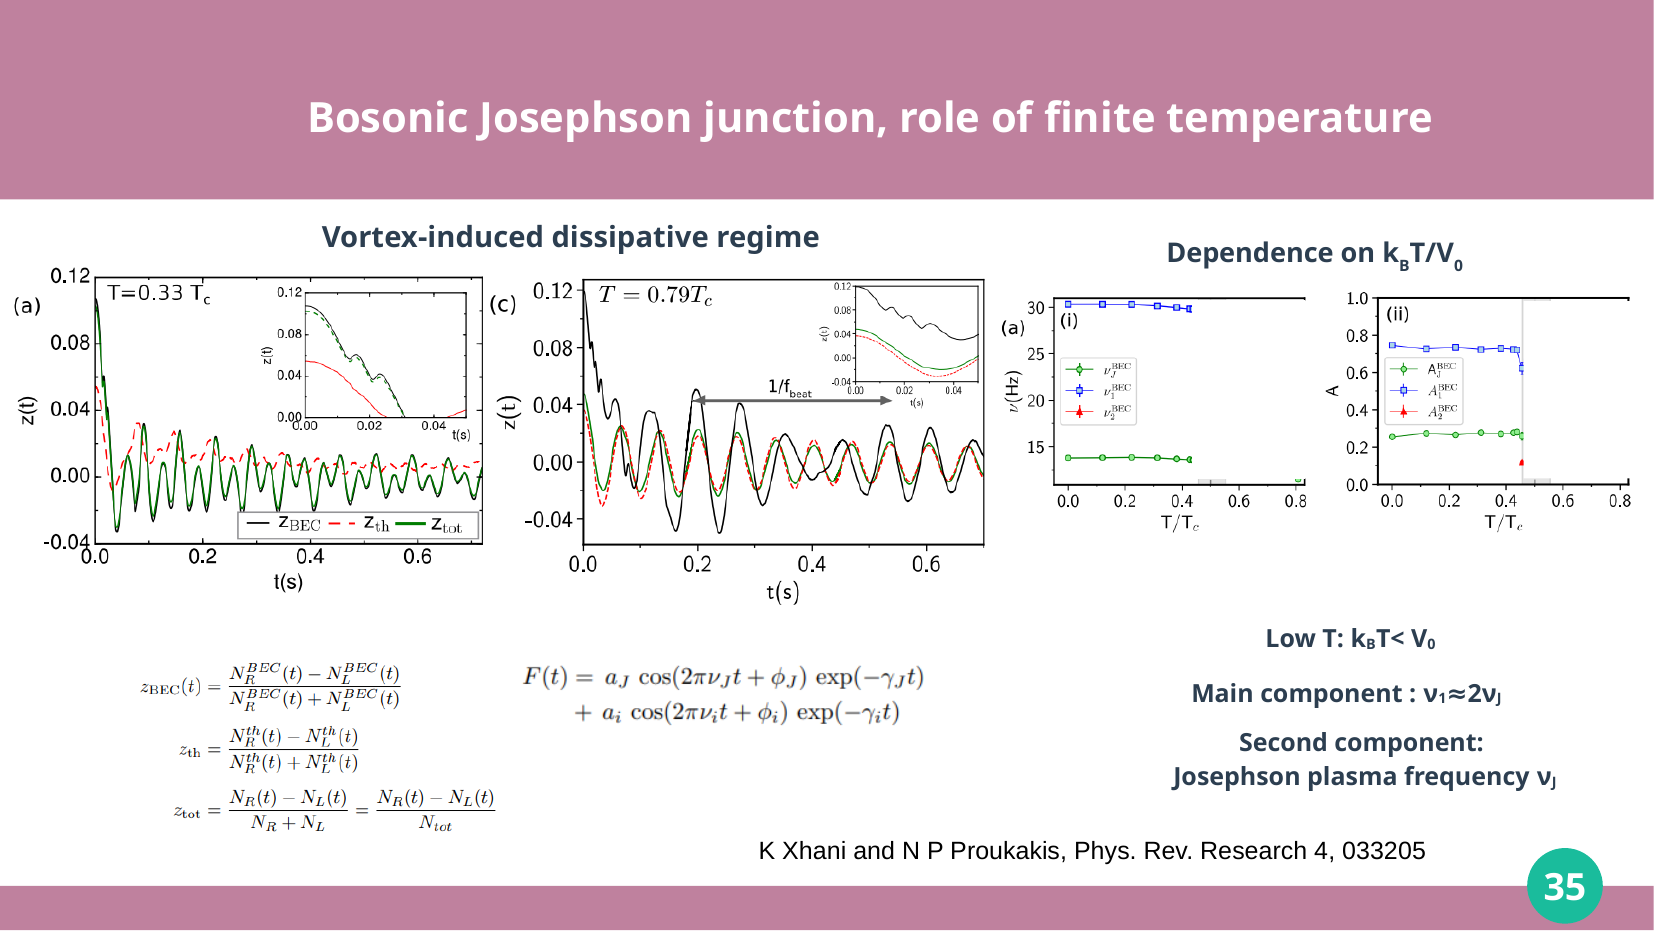

# Bosonic Josephson junction, role of finite temperature
Vortex-induced dissipative regime
Dependence on kBT/V0
Low T: kBT< V0
Main component : ν1≈2νJ
Second component:
Josephson plasma frequency νJ
K Xhani and N P Proukakis, Phys. Rev. Research 4, 033205